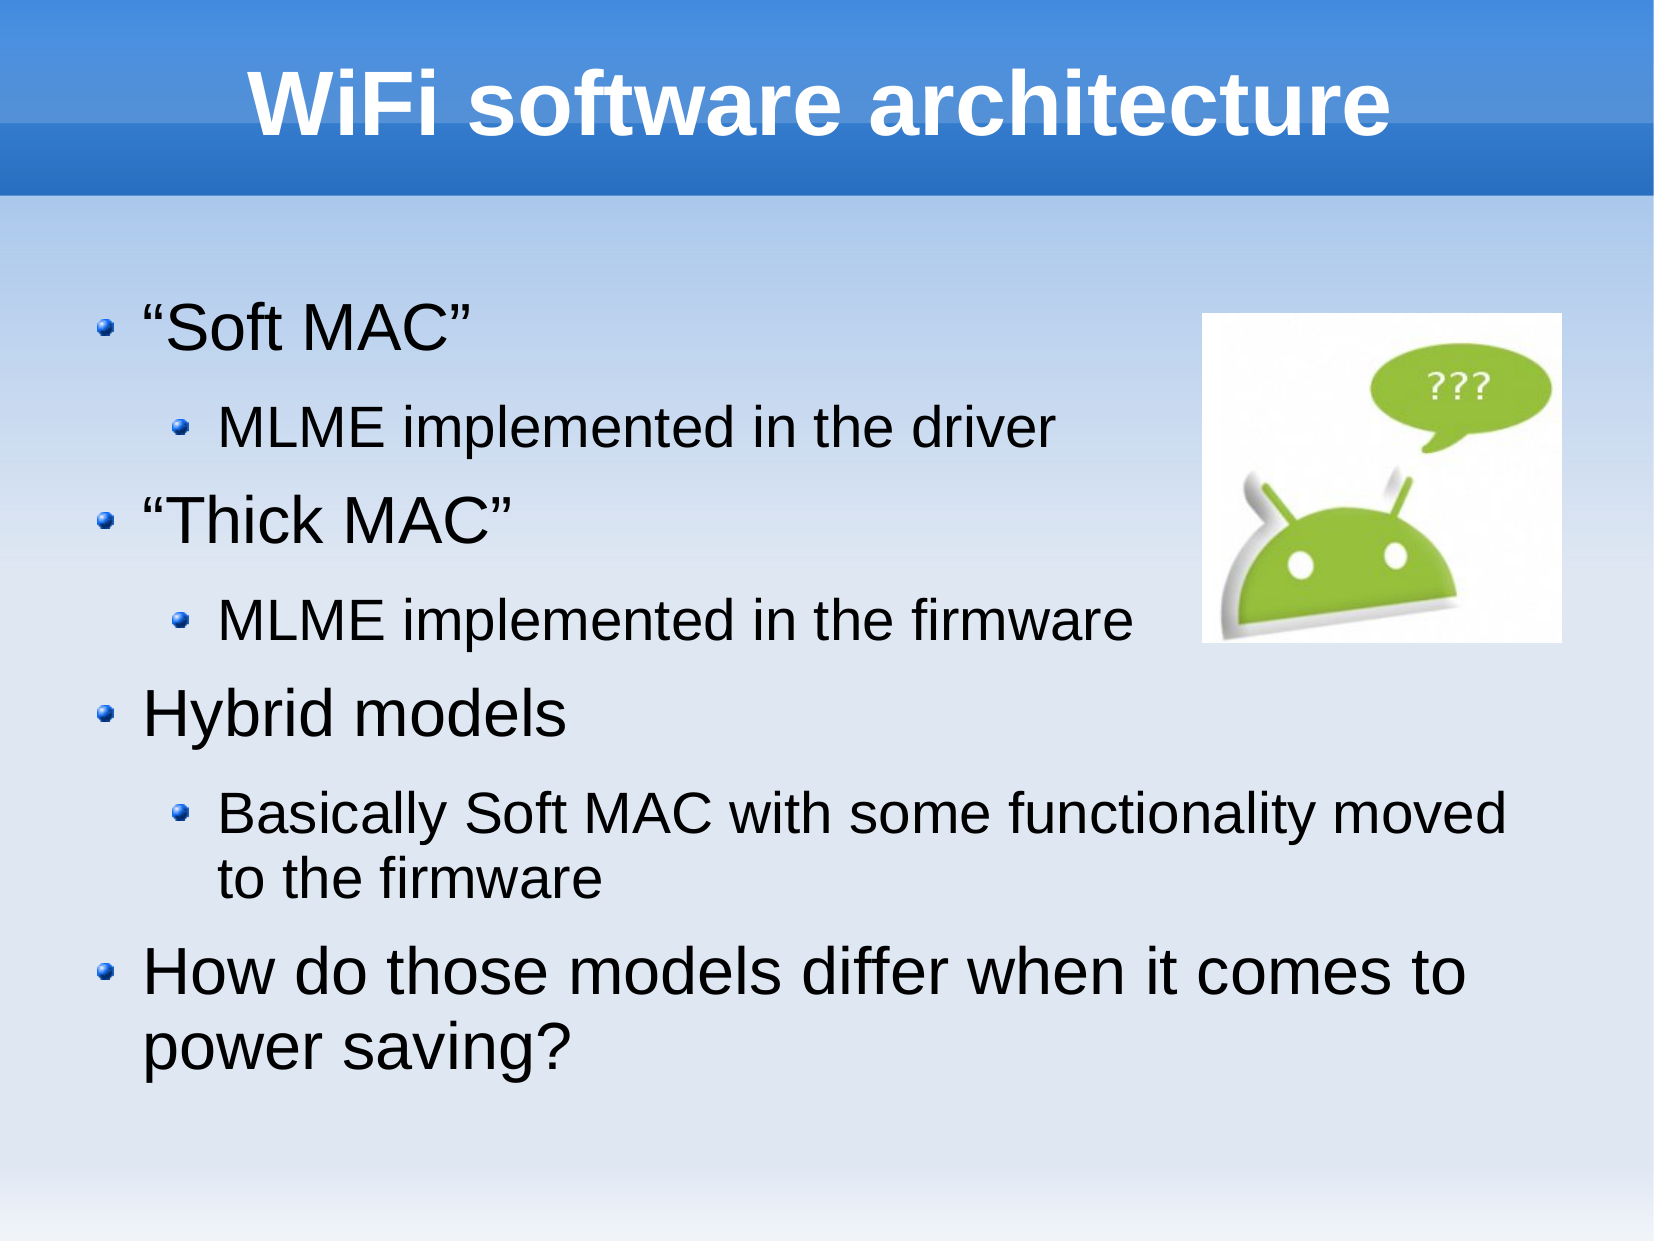

# WiFi software architecture
“Soft MAC”
MLME implemented in the driver
“Thick MAC”
MLME implemented in the firmware
Hybrid models
Basically Soft MAC with some functionality moved to the firmware
How do those models differ when it comes to power saving?